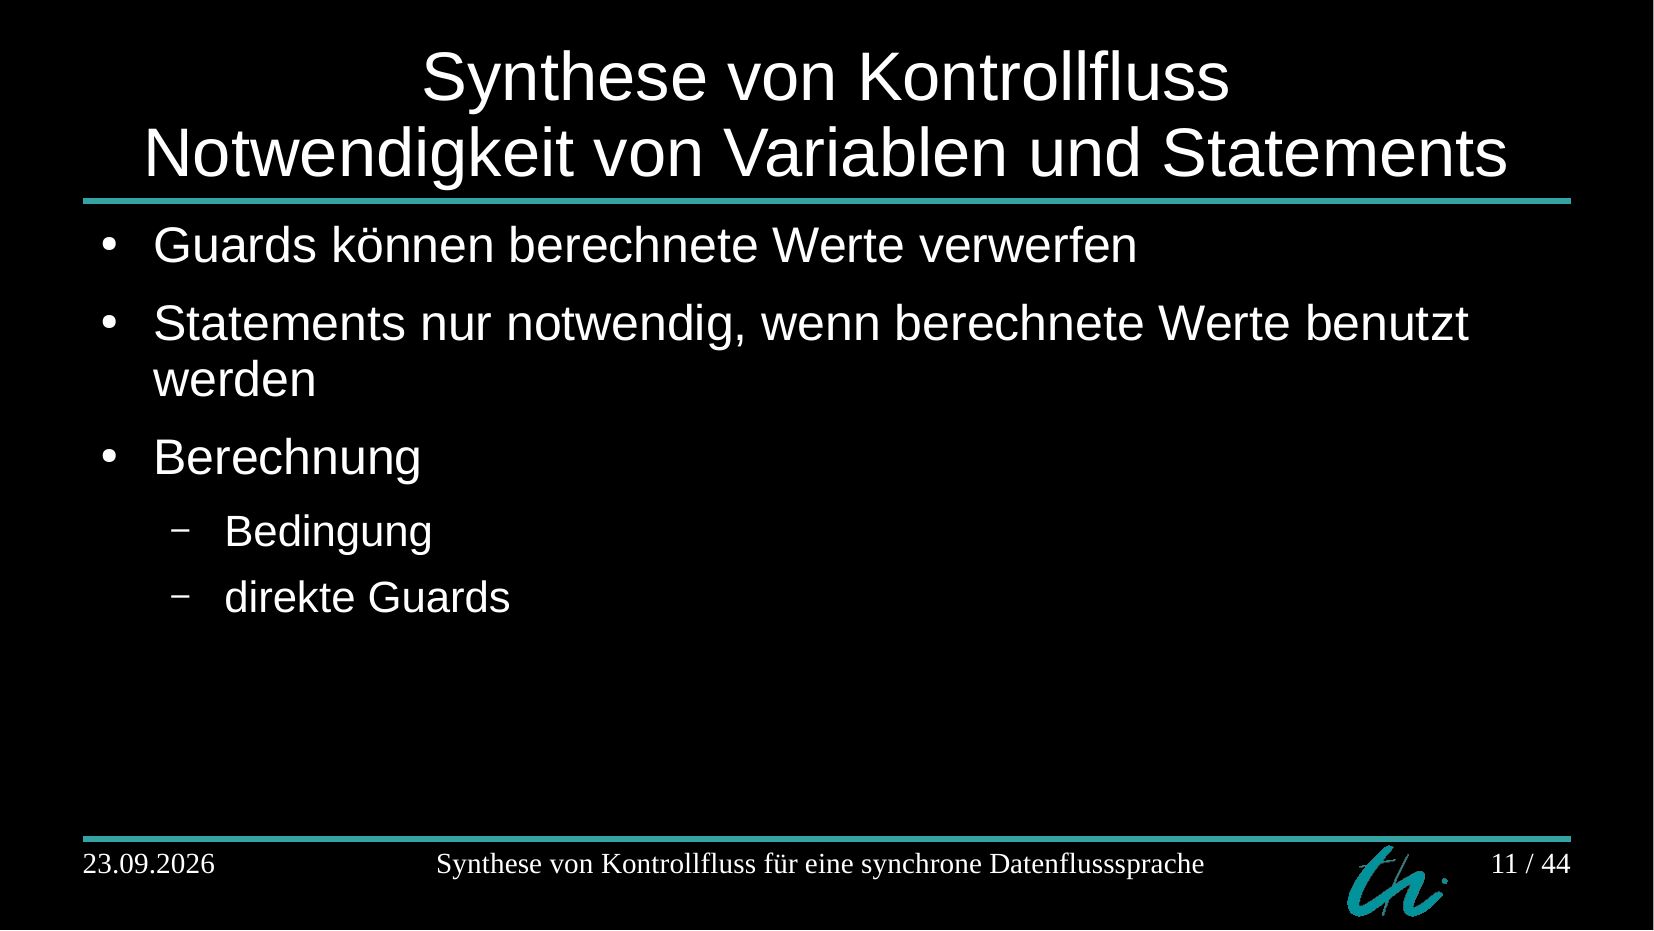

# Synthese von Kontrollfluss Notwendigkeit von Variablen und Statements
Guards können berechnete Werte verwerfen
Statements nur notwendig, wenn berechnete Werte benutzt werden
Berechnung
Bedingung
direkte Guards
Synthese von Kontrollfluss für eine synchrone Datenflusssprache
11